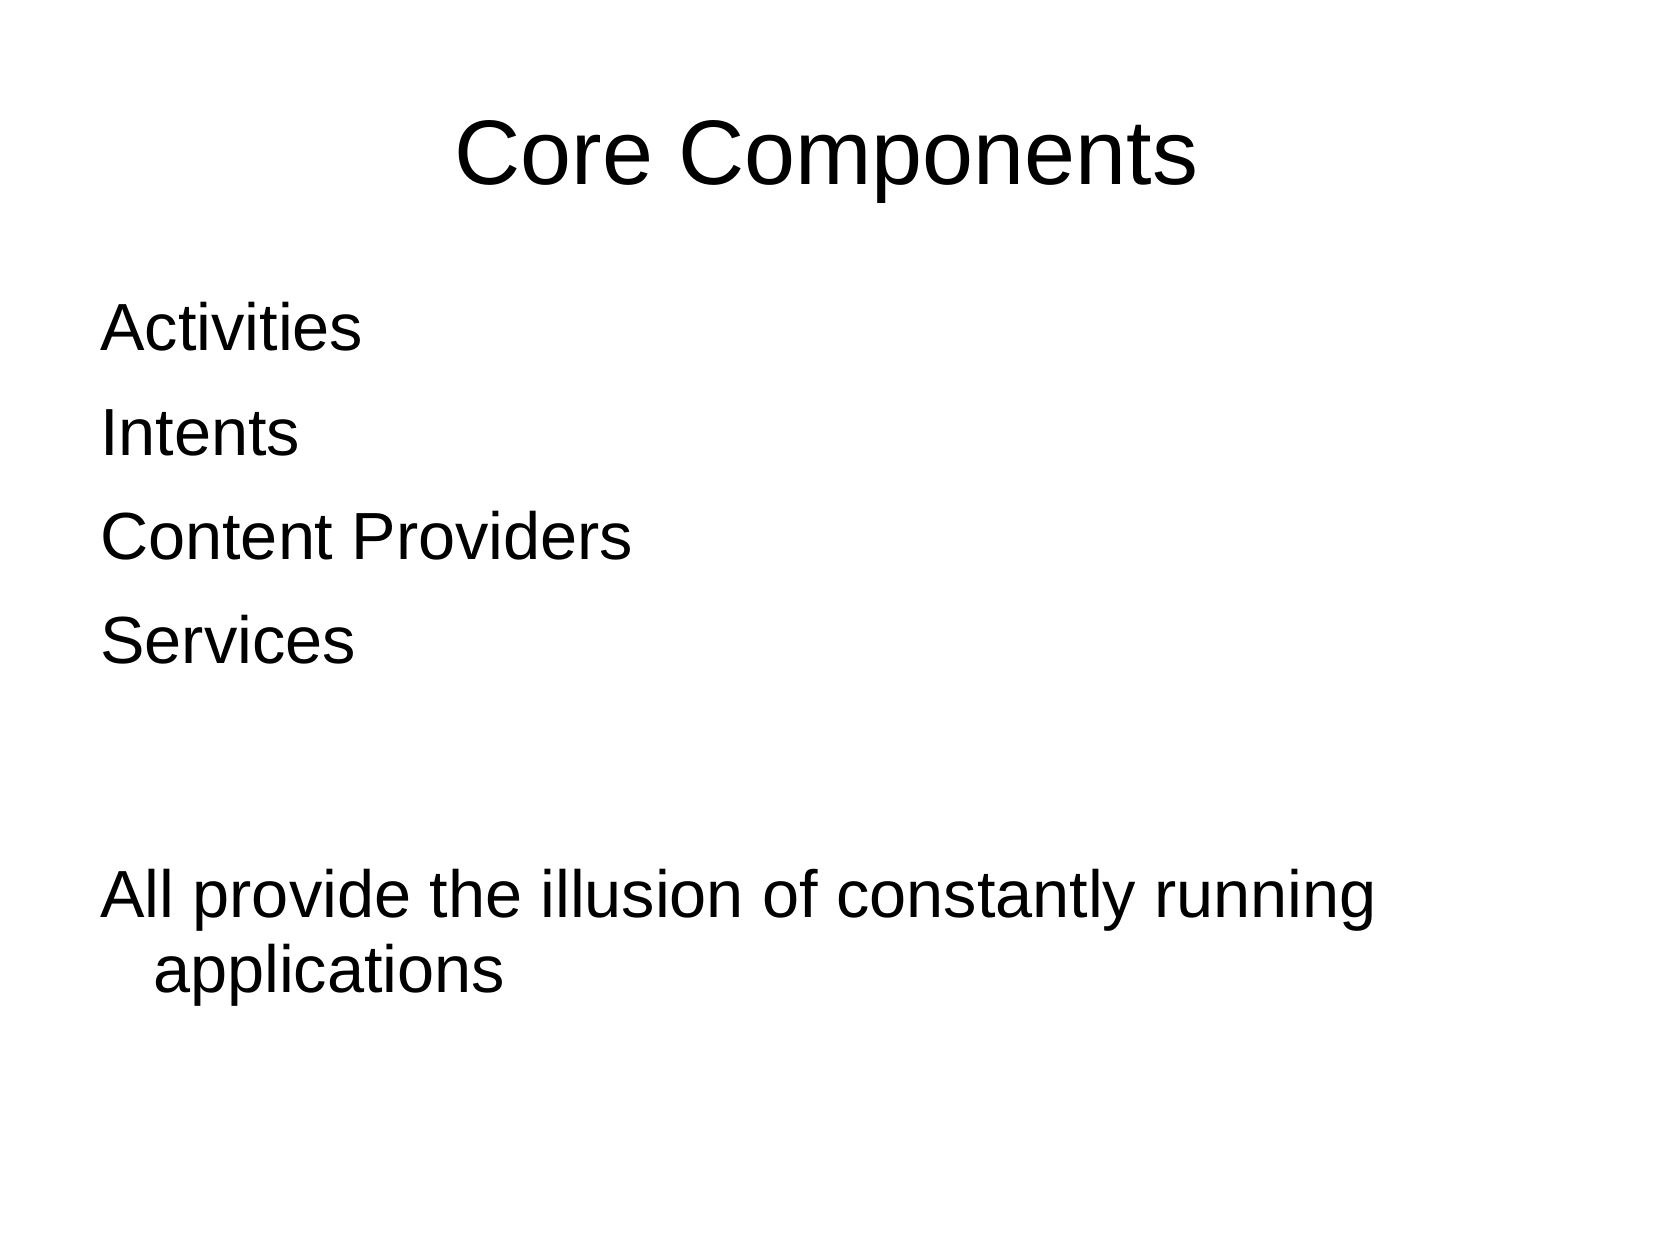

# Core Components
Activities
Intents
Content Providers
Services
All provide the illusion of constantly running applications